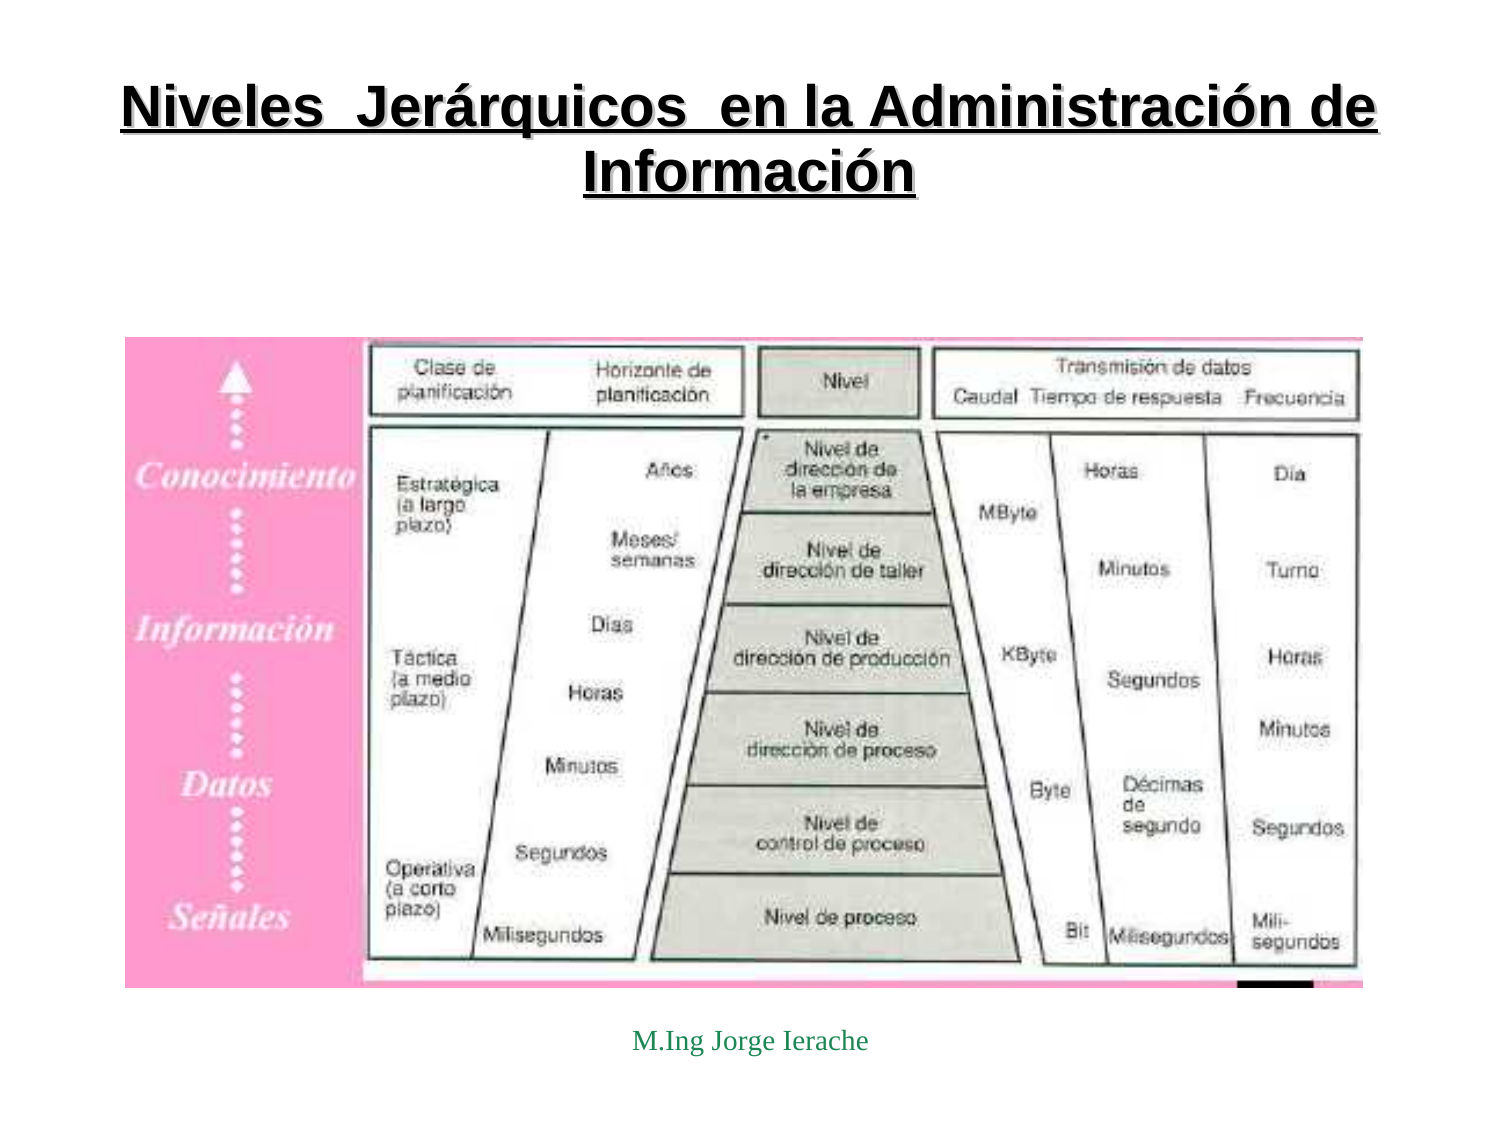

# Niveles Jerárquicos en la Administración de Información
M.Ing Jorge Ierache